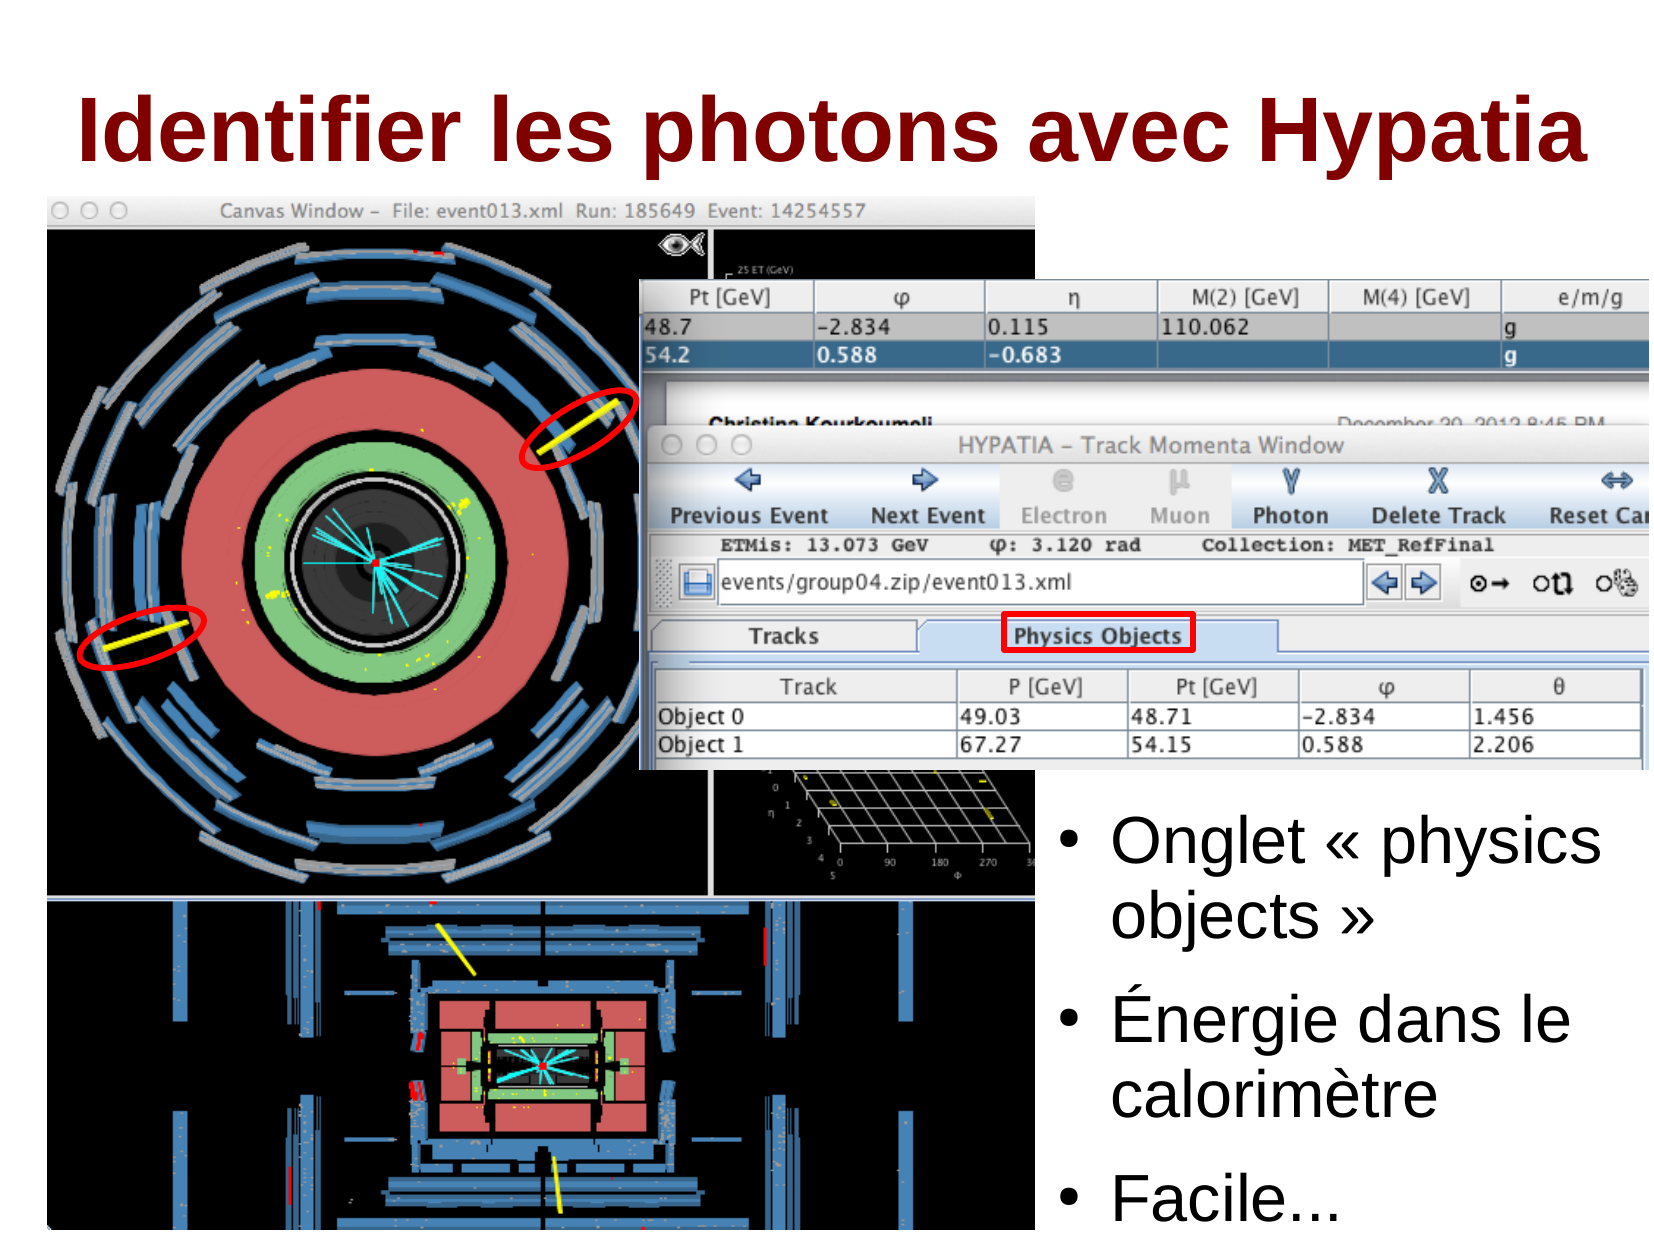

# Identifier les photons avec Hypatia
Ressemble à un électron
Pas de trace dans le trajectographe
Énergie dans le calorimètre
Onglet « physics objects »
Énergie dans le calorimètre
Facile...
7